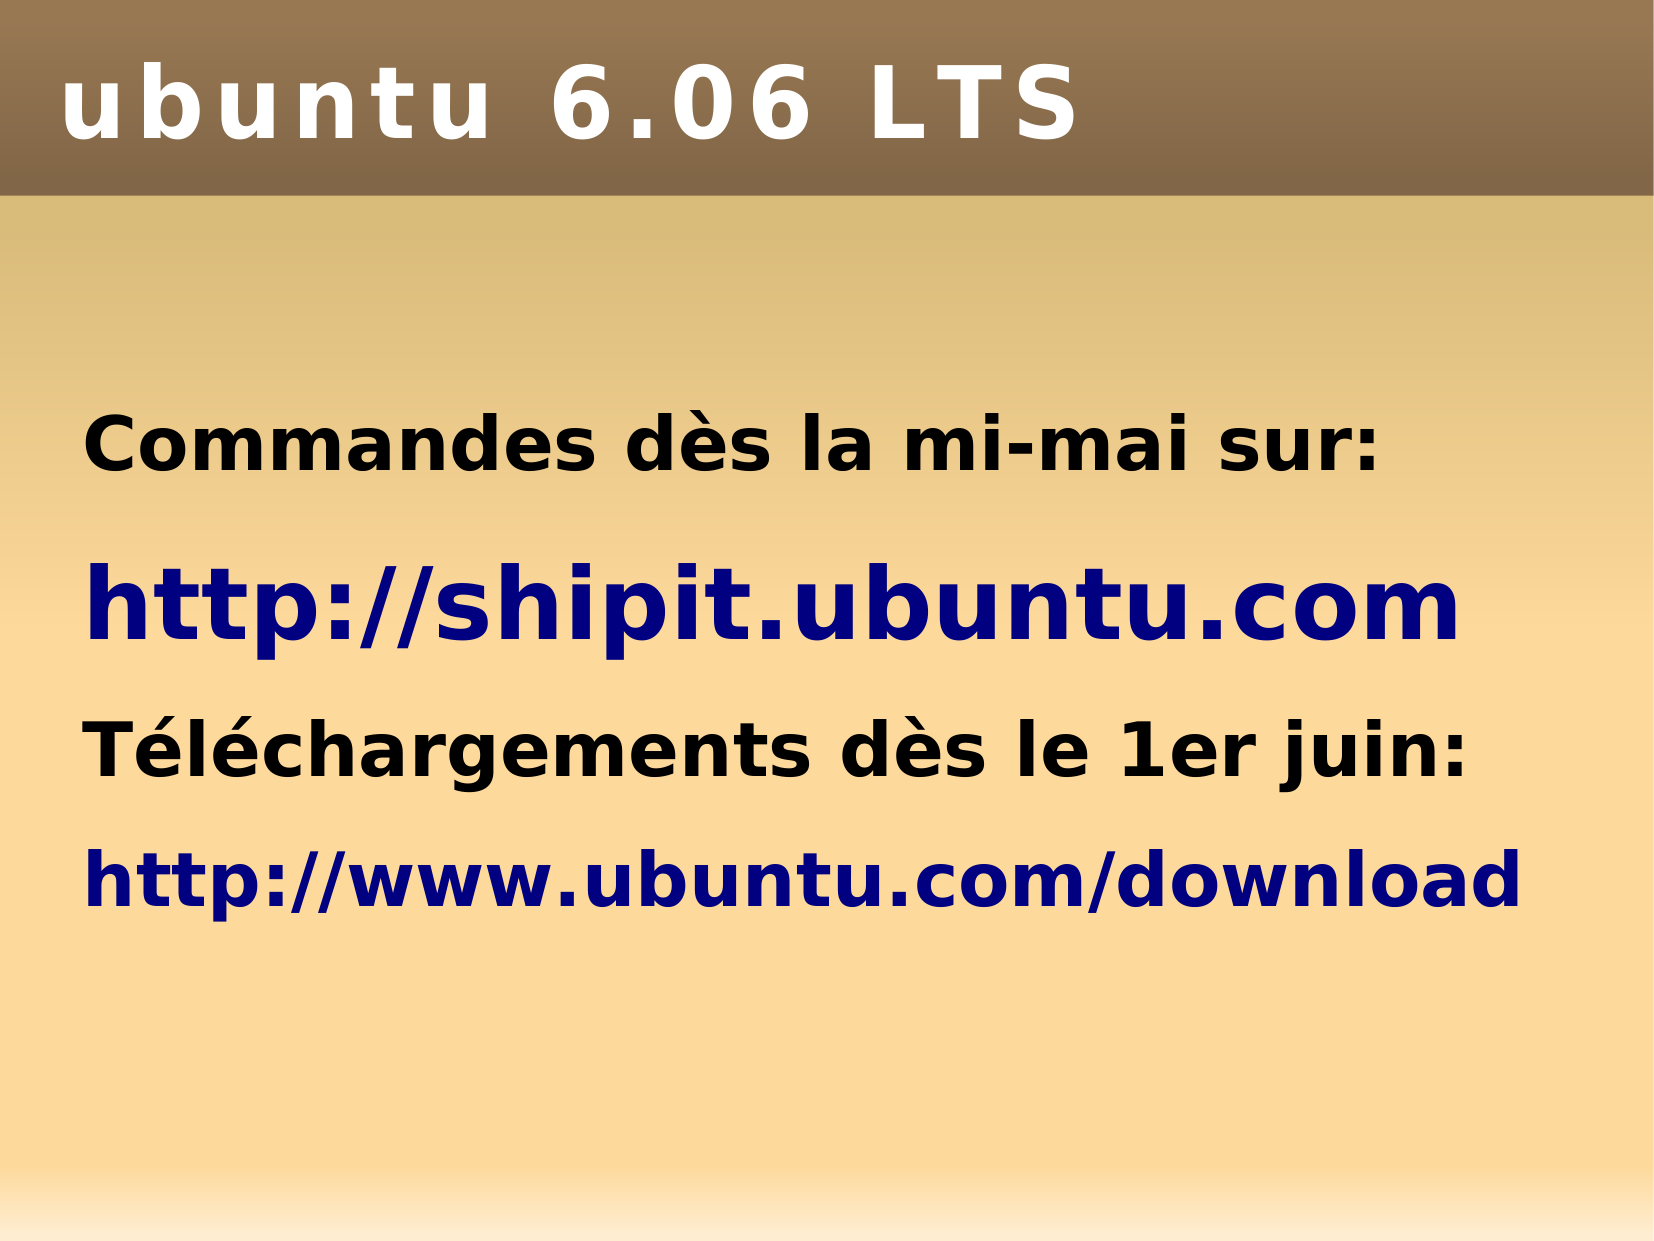

# ubuntu 6.06 LTS
Commandes dès la mi-mai sur:
http://shipit.ubuntu.com
Téléchargements dès le 1er juin:
http://www.ubuntu.com/download